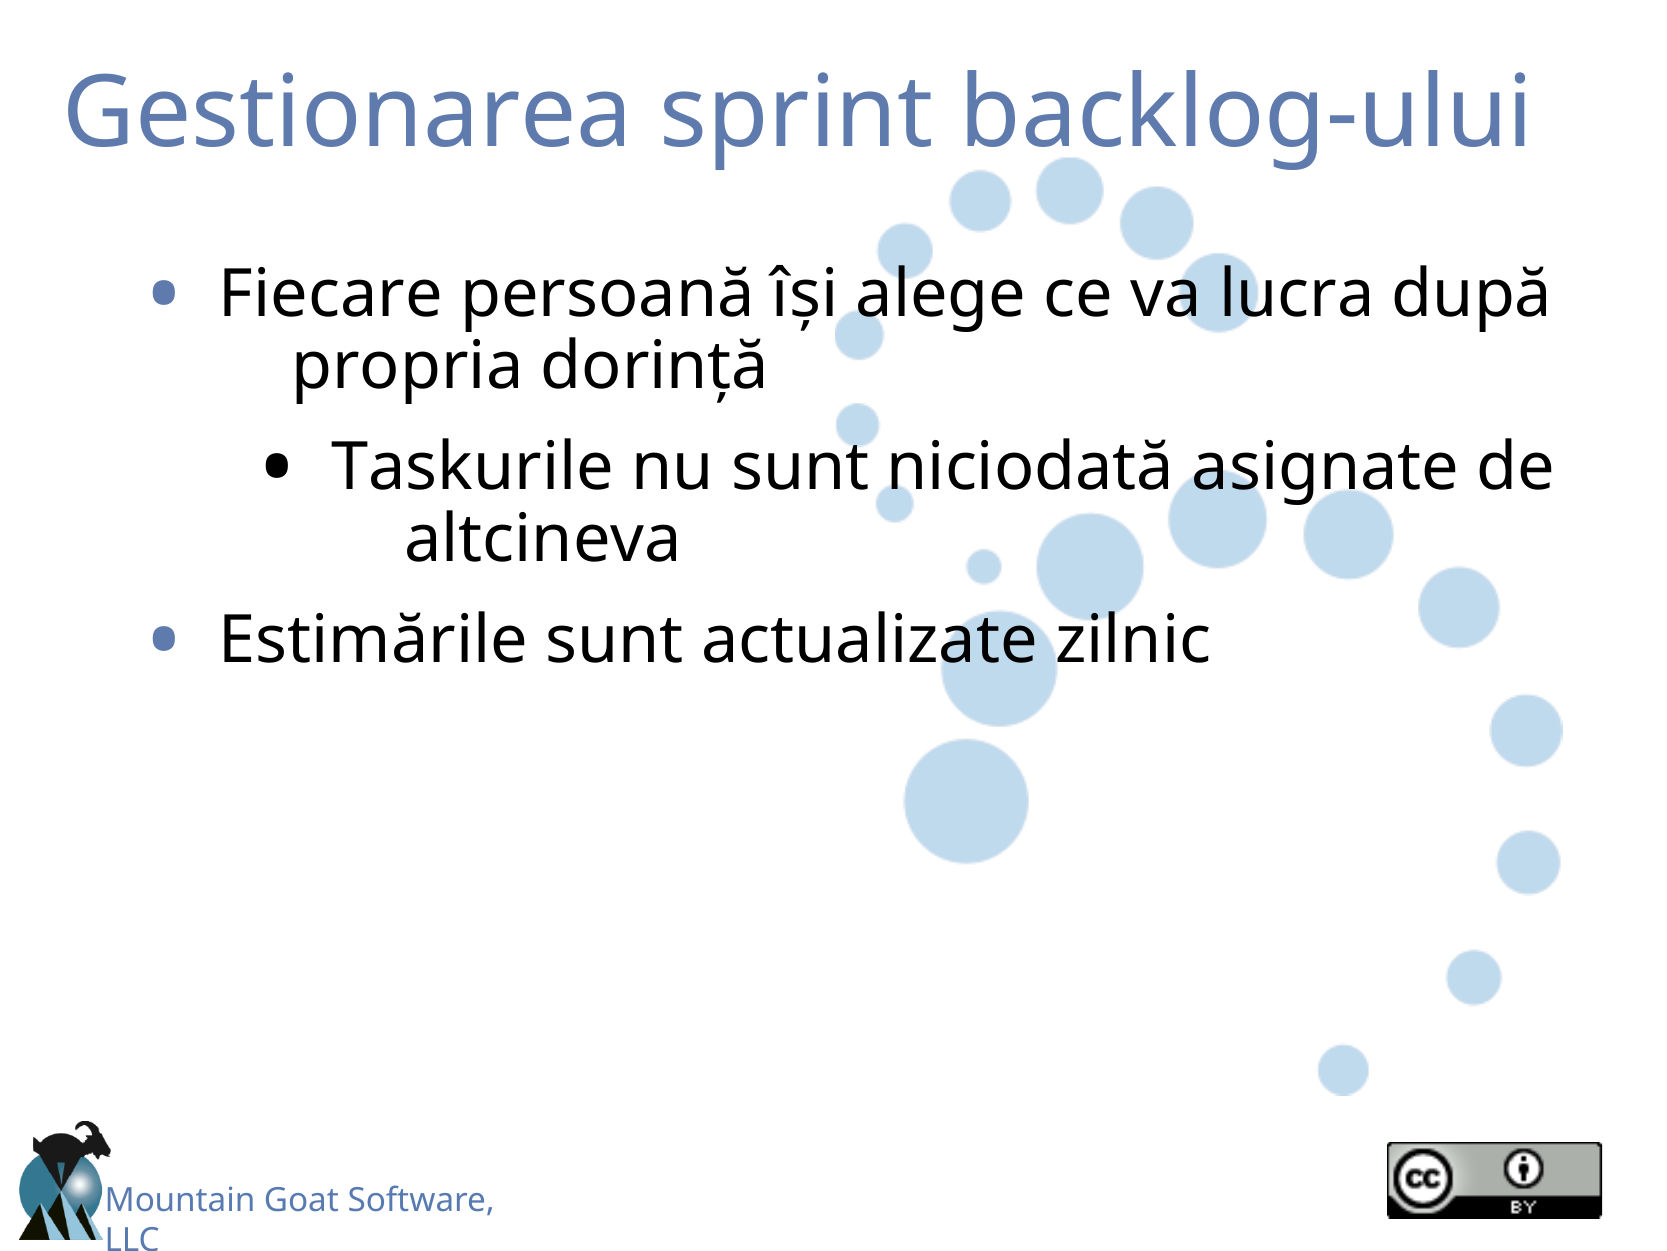

# Gestionarea sprint backlog-ului
Fiecare persoană își alege ce va lucra după propria dorință
Taskurile nu sunt niciodată asignate de altcineva
Estimările sunt actualizate zilnic